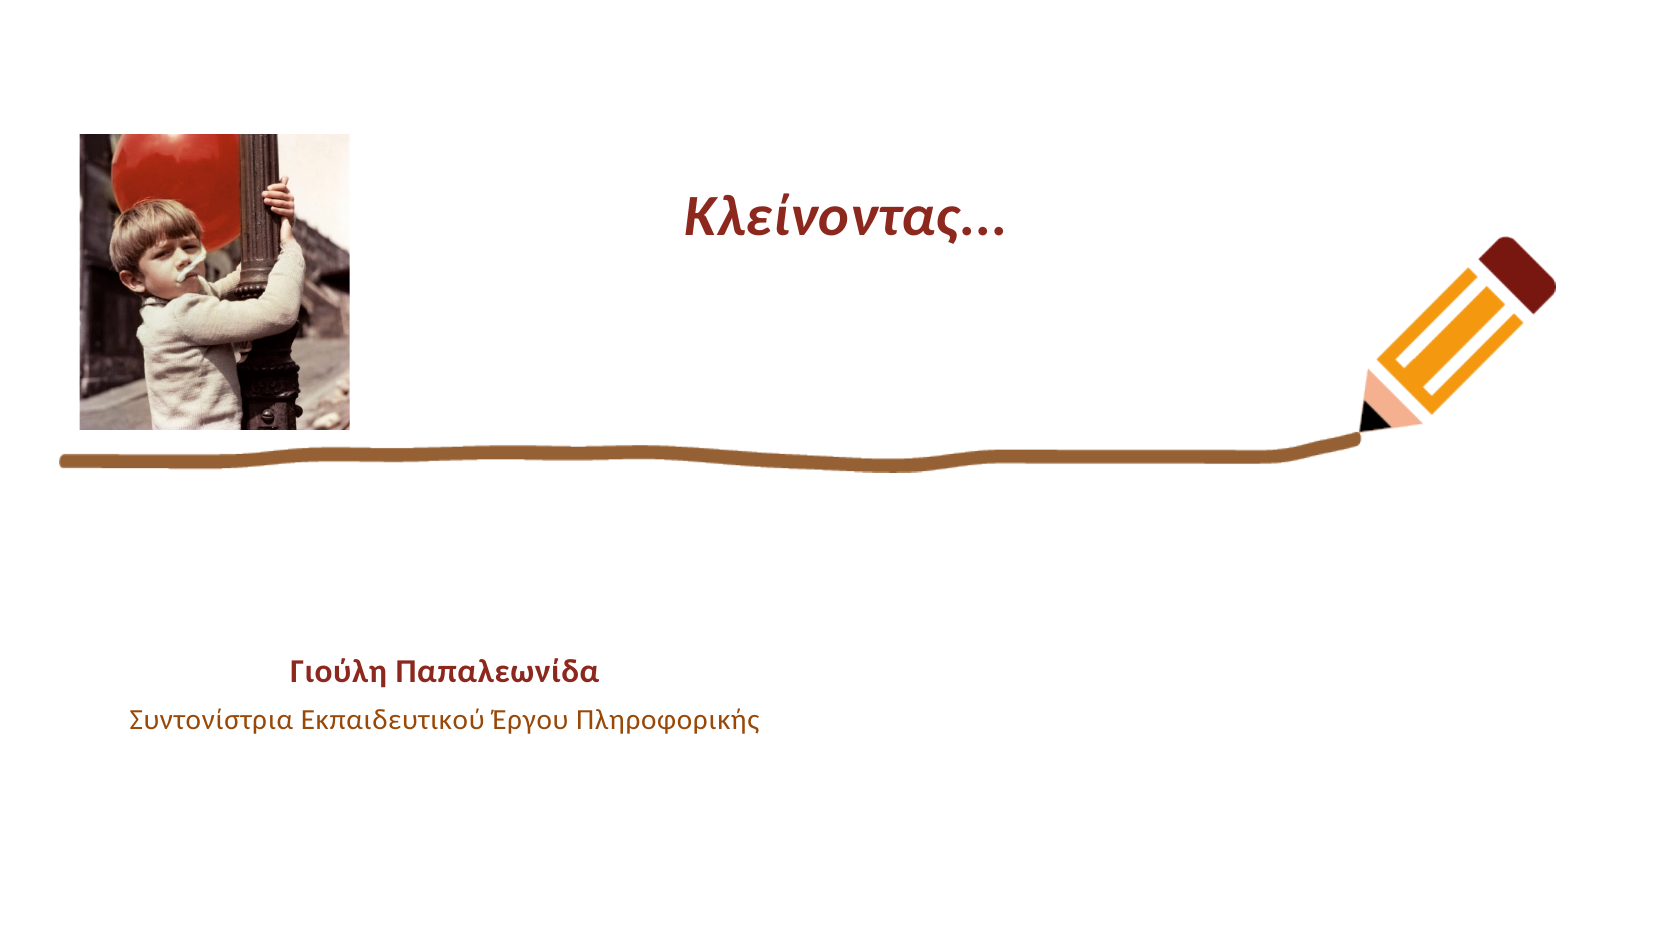

# Κλείνοντας...
Γιούλη Παπαλεωνίδα
Συντονίστρια Εκπαιδευτικού Έργου Πληροφορικής